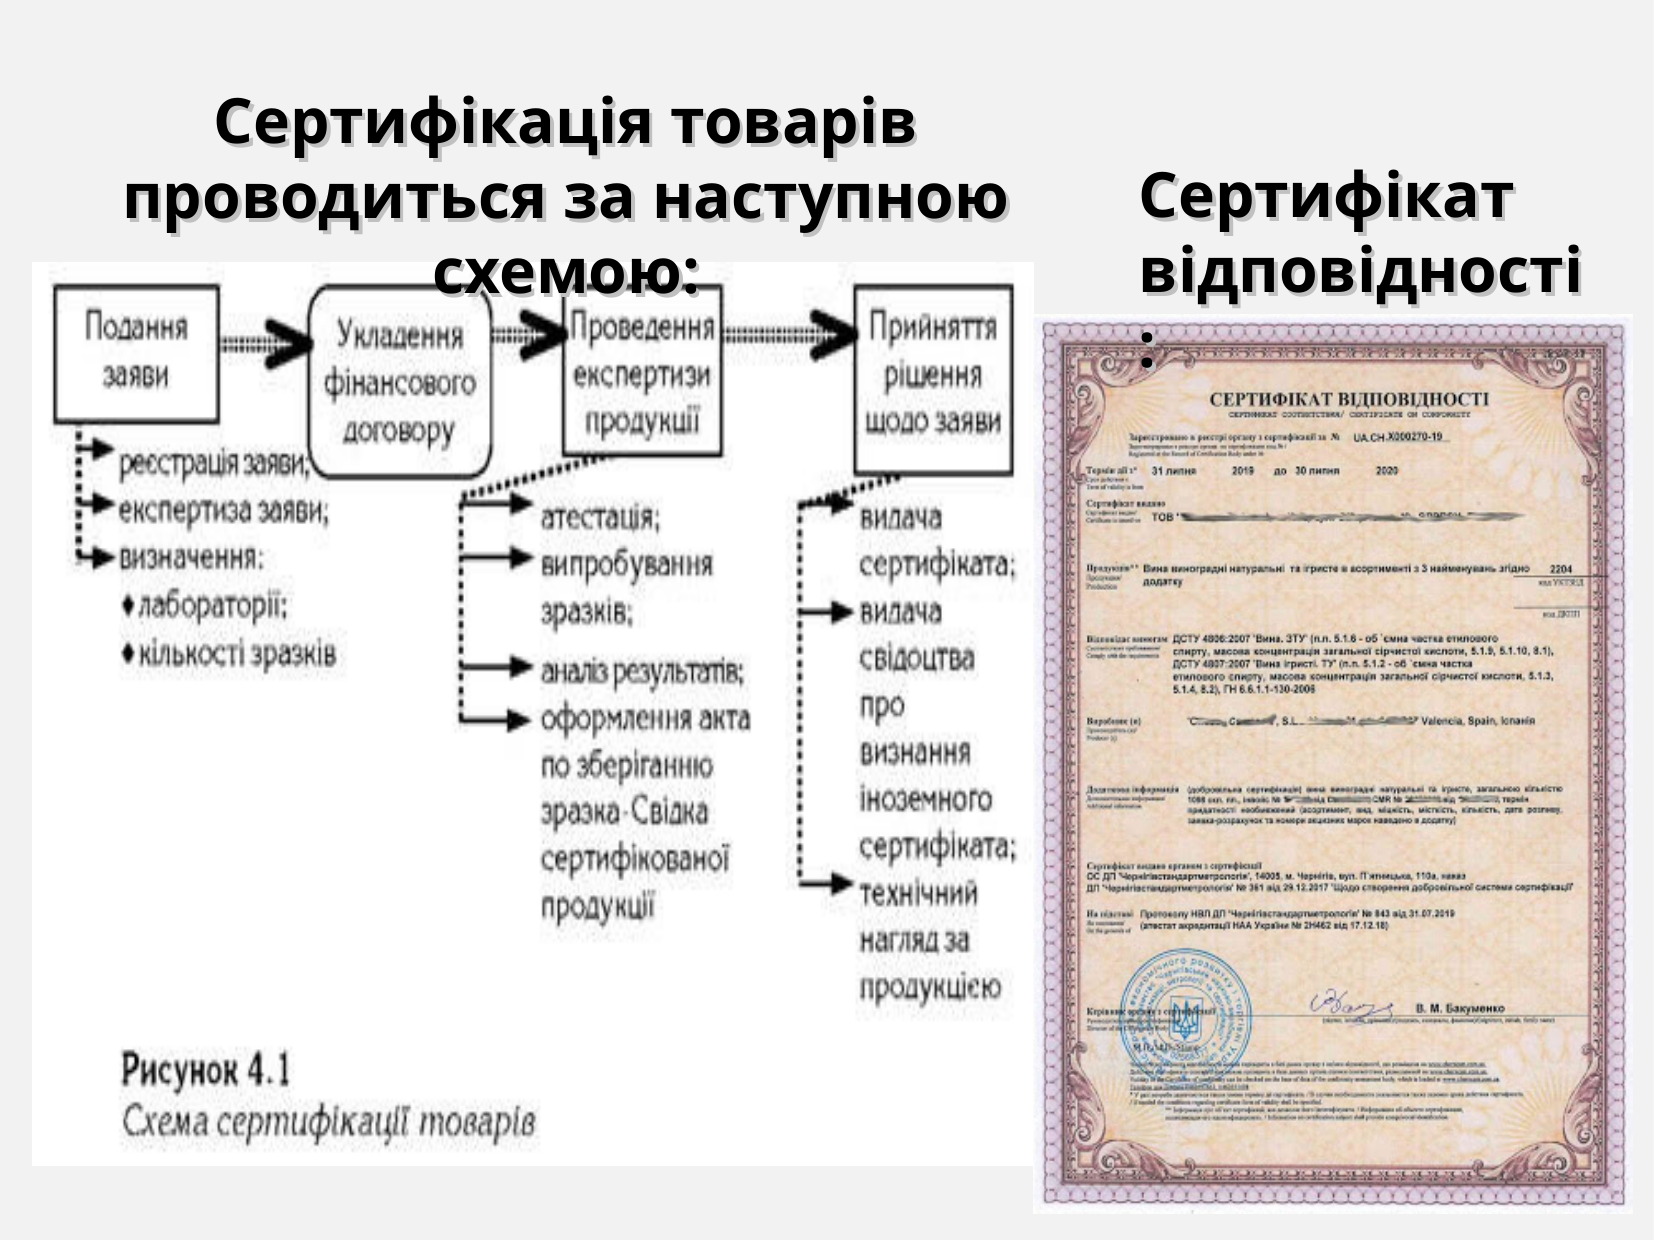

Сертифікація товарів проводиться за наступною схемою:
Сертифікат відповідності: